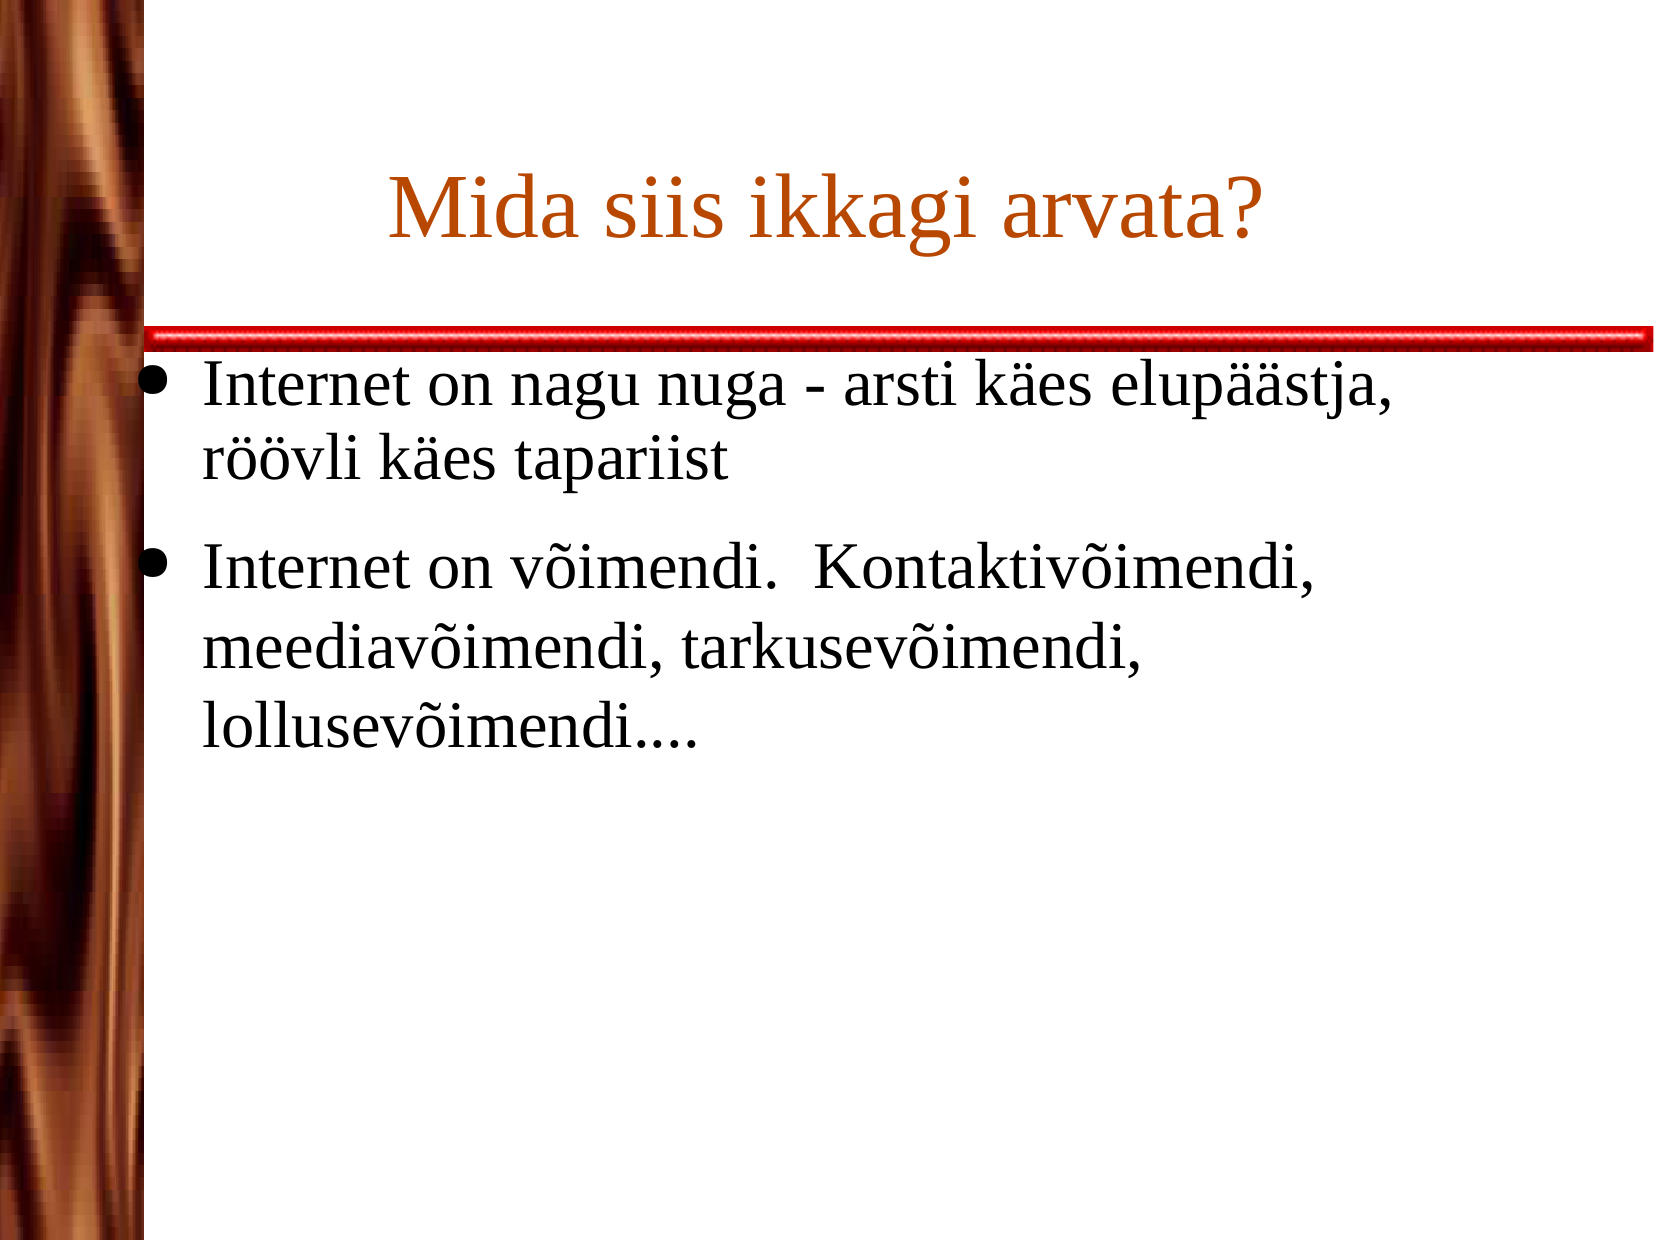

# Mida siis ikkagi arvata?
Internet on nagu nuga - arsti käes elupäästja, röövli käes tapariist
Internet on võimendi. Kontaktivõimendi, meediavõimendi, tarkusevõimendi, lollusevõimendi....